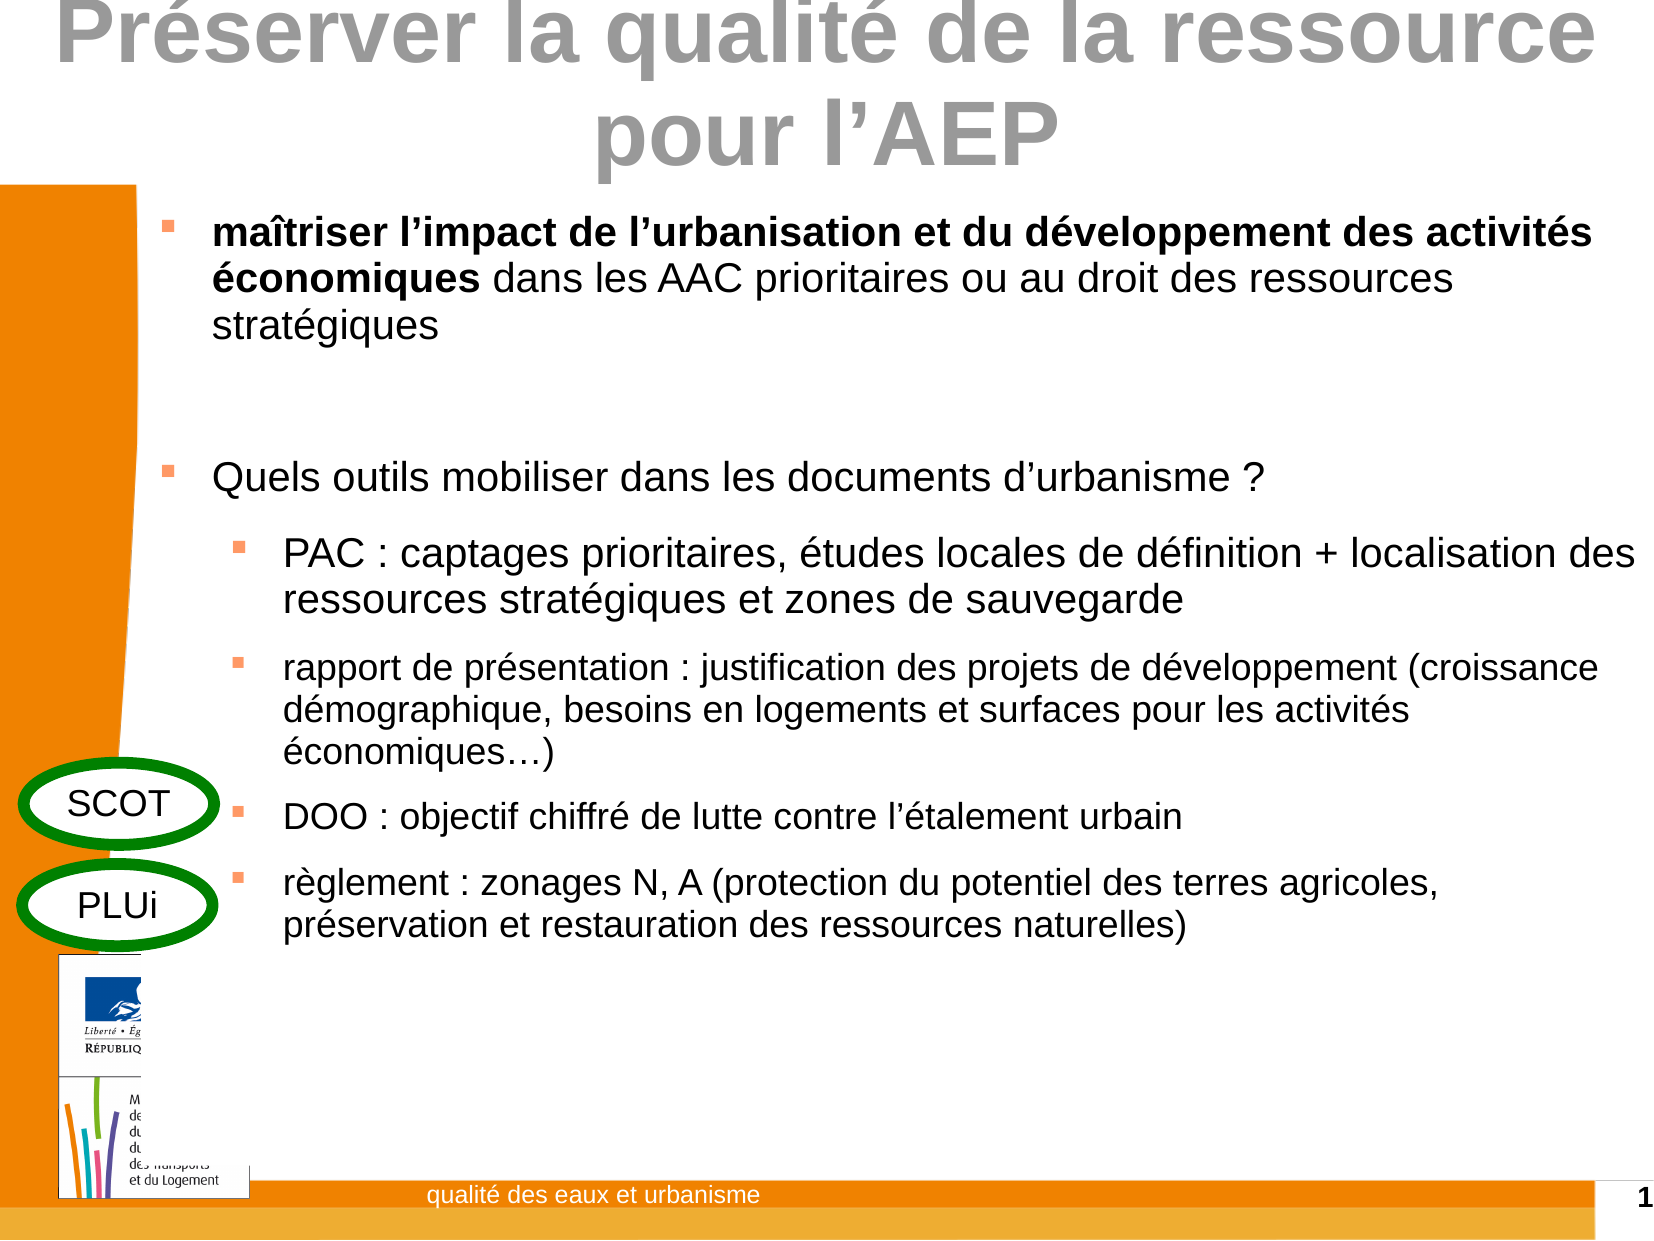

# Préserver la qualité de la ressource pour l’AEP
maîtriser l’impact de l’urbanisation et du développement des activités économiques dans les AAC prioritaires ou au droit des ressources stratégiques
Quels outils mobiliser dans les documents d’urbanisme ?
PAC : captages prioritaires, études locales de définition + localisation des ressources stratégiques et zones de sauvegarde
rapport de présentation : justification des projets de développement (croissance démographique, besoins en logements et surfaces pour les activités économiques…)
DOO : objectif chiffré de lutte contre l’étalement urbain
règlement : zonages N, A (protection du potentiel des terres agricoles, préservation et restauration des ressources naturelles)
SCOT
PLUi
avril 2019
qualité des eaux et urbanisme
1